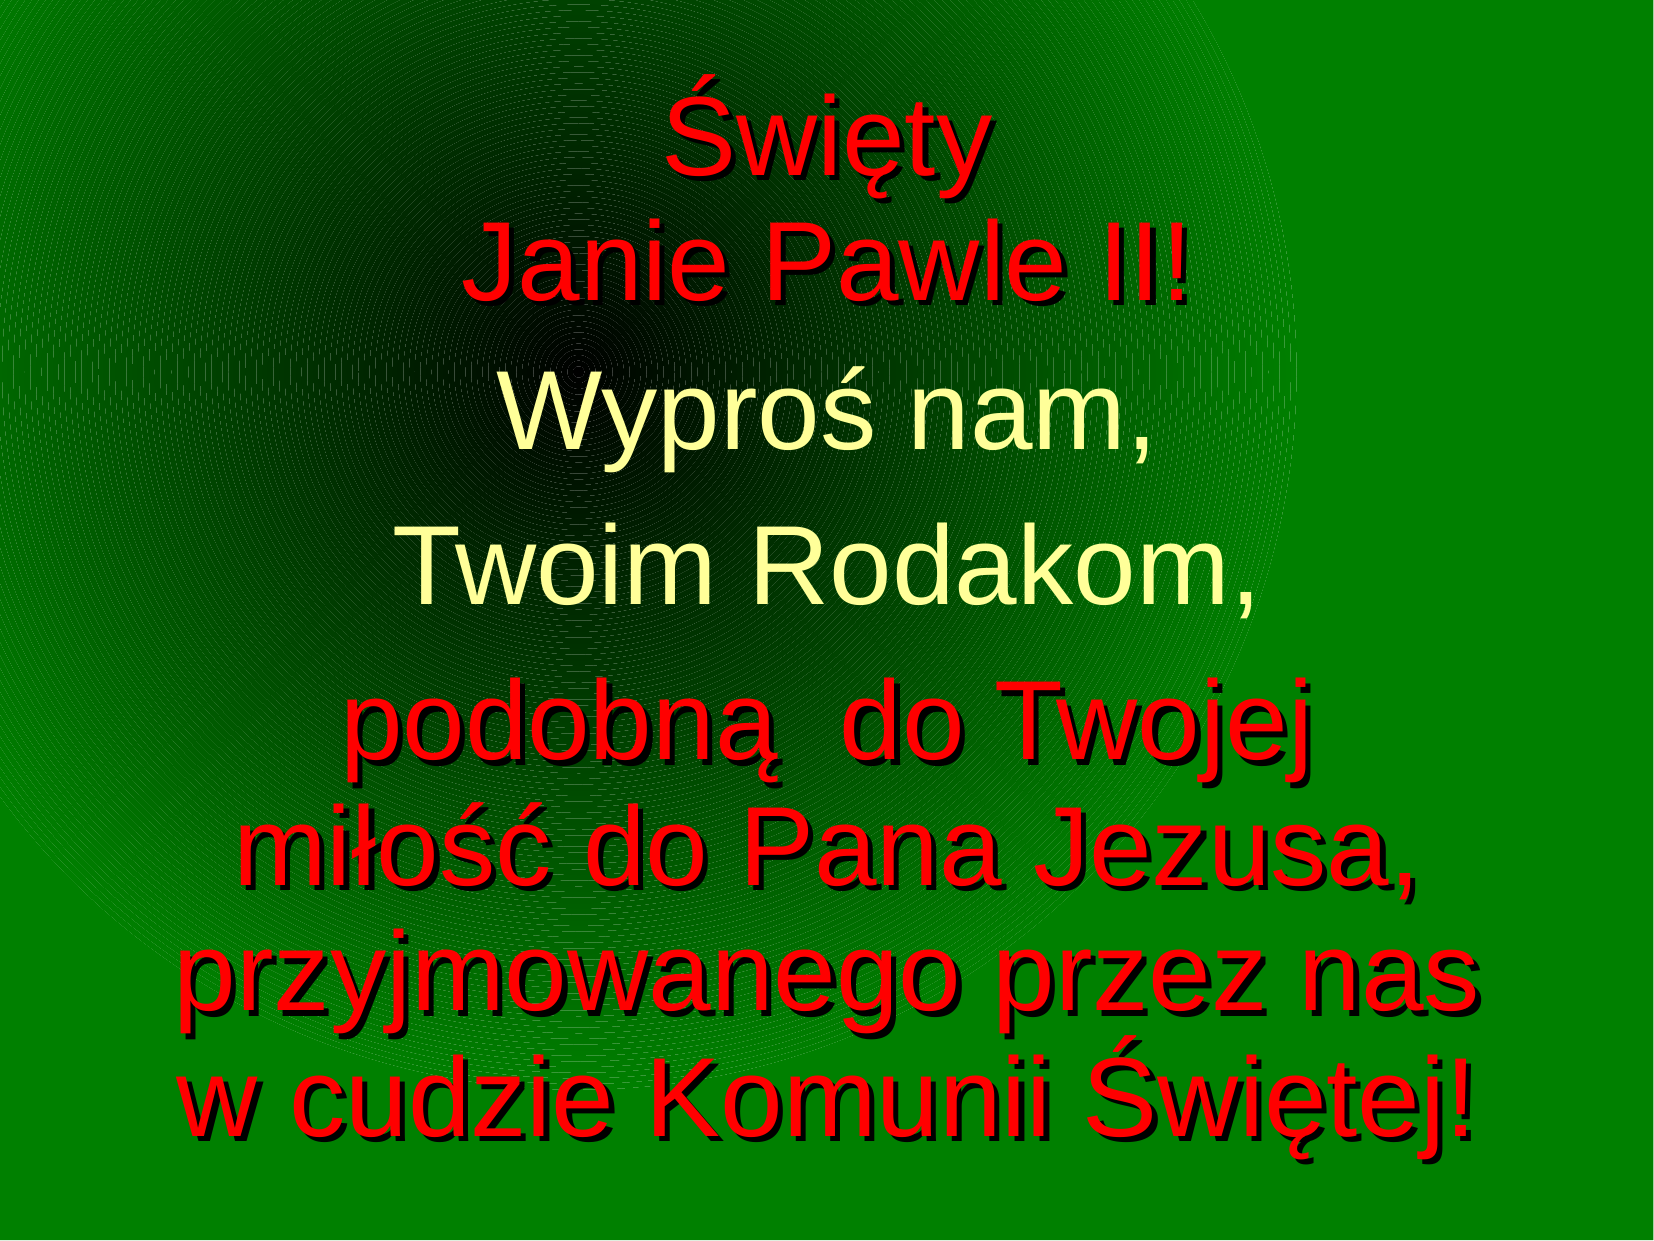

# Święty
Janie Pawle II!
Wyproś nam,
Twoim Rodakom,
podobną do Twojej
miłość do Pana Jezusa, przyjmowanego przez nas
w cudzie Komunii Świętej!